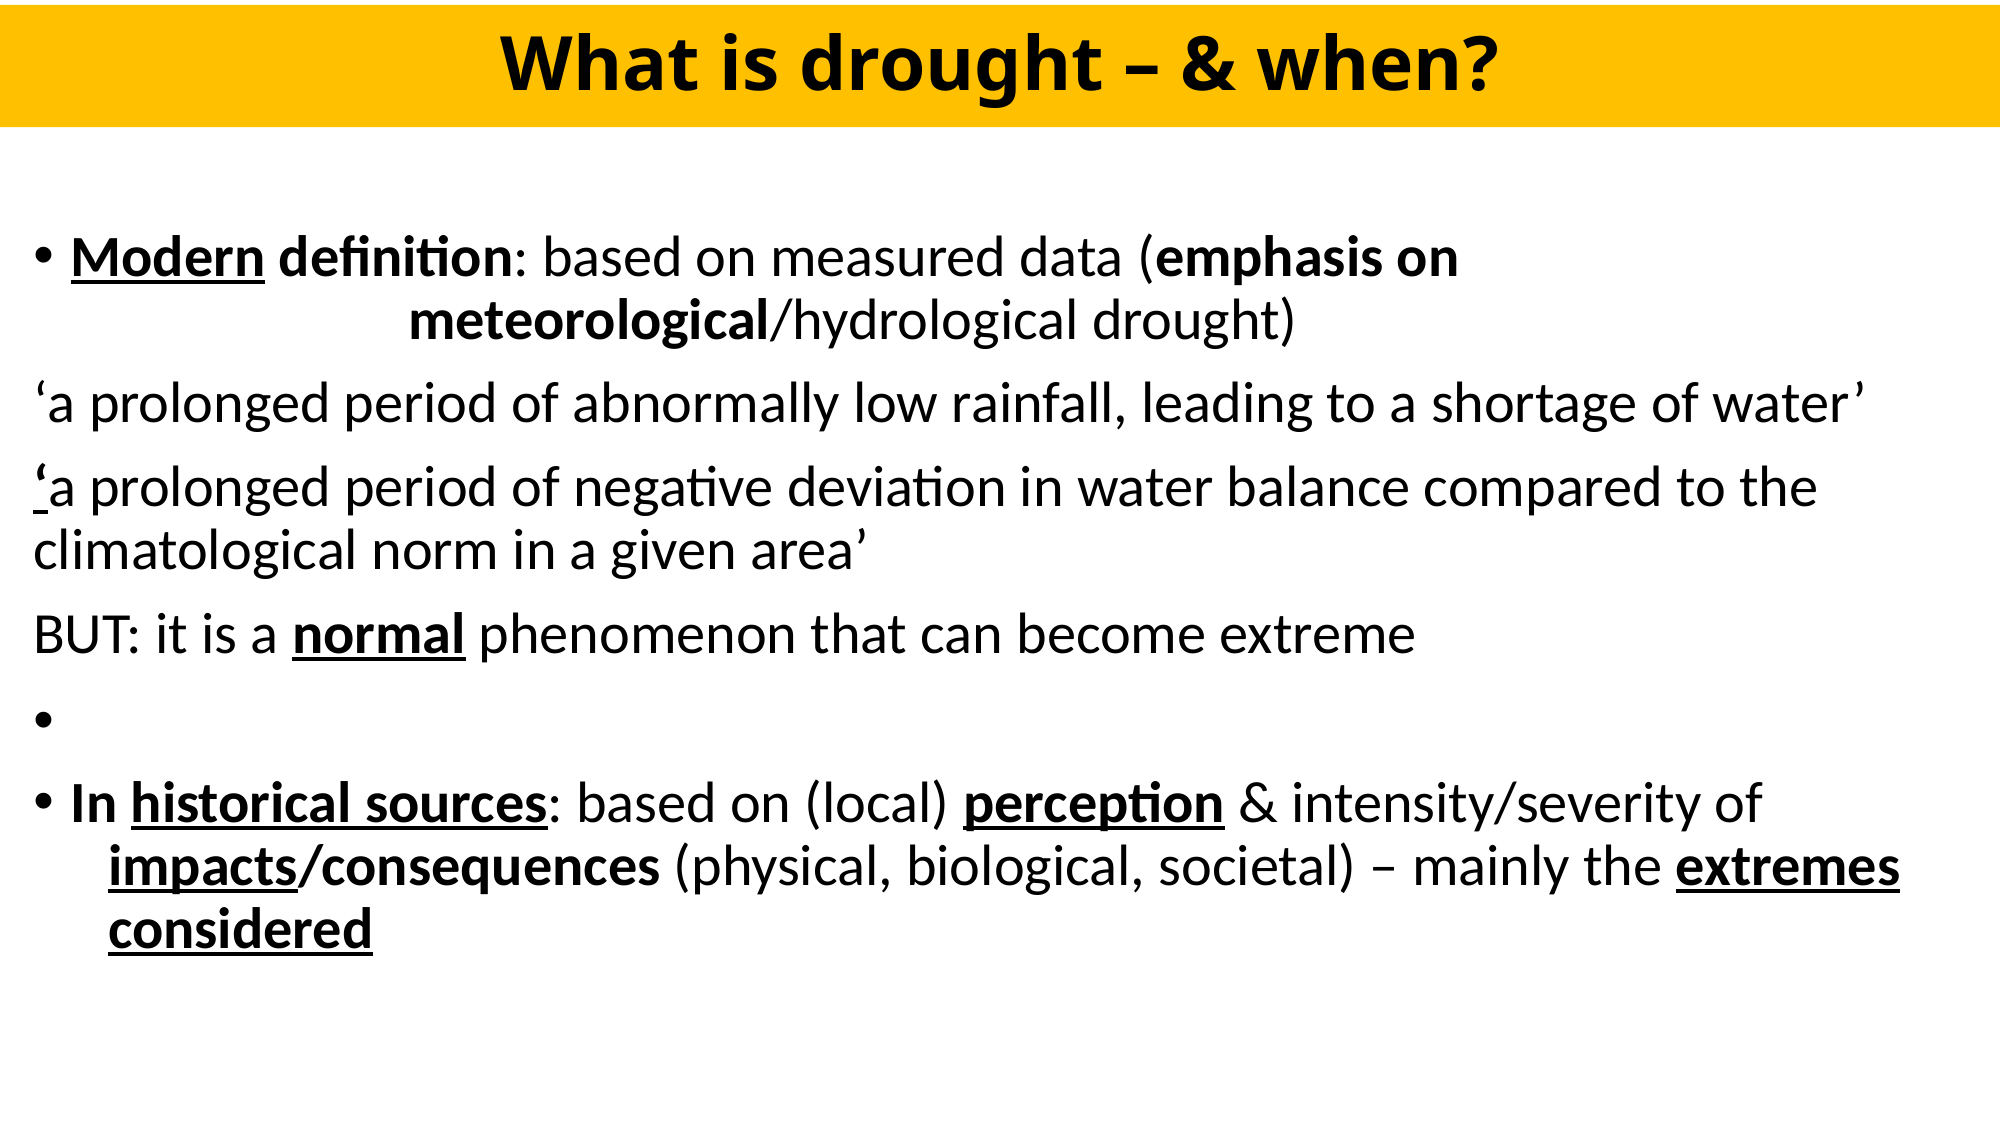

# What is drought – & when?
Modern definition: based on measured data (emphasis on 											meteorological/hydrological drought)
‘a prolonged period of abnormally low rainfall, leading to a shortage of water’
‘a prolonged period of negative deviation in water balance compared to the climatological norm in a given area’
BUT: it is a normal phenomenon that can become extreme
In historical sources: based on (local) perception & intensity/severity of impacts/consequences (physical, biological, societal) – mainly the extremes considered